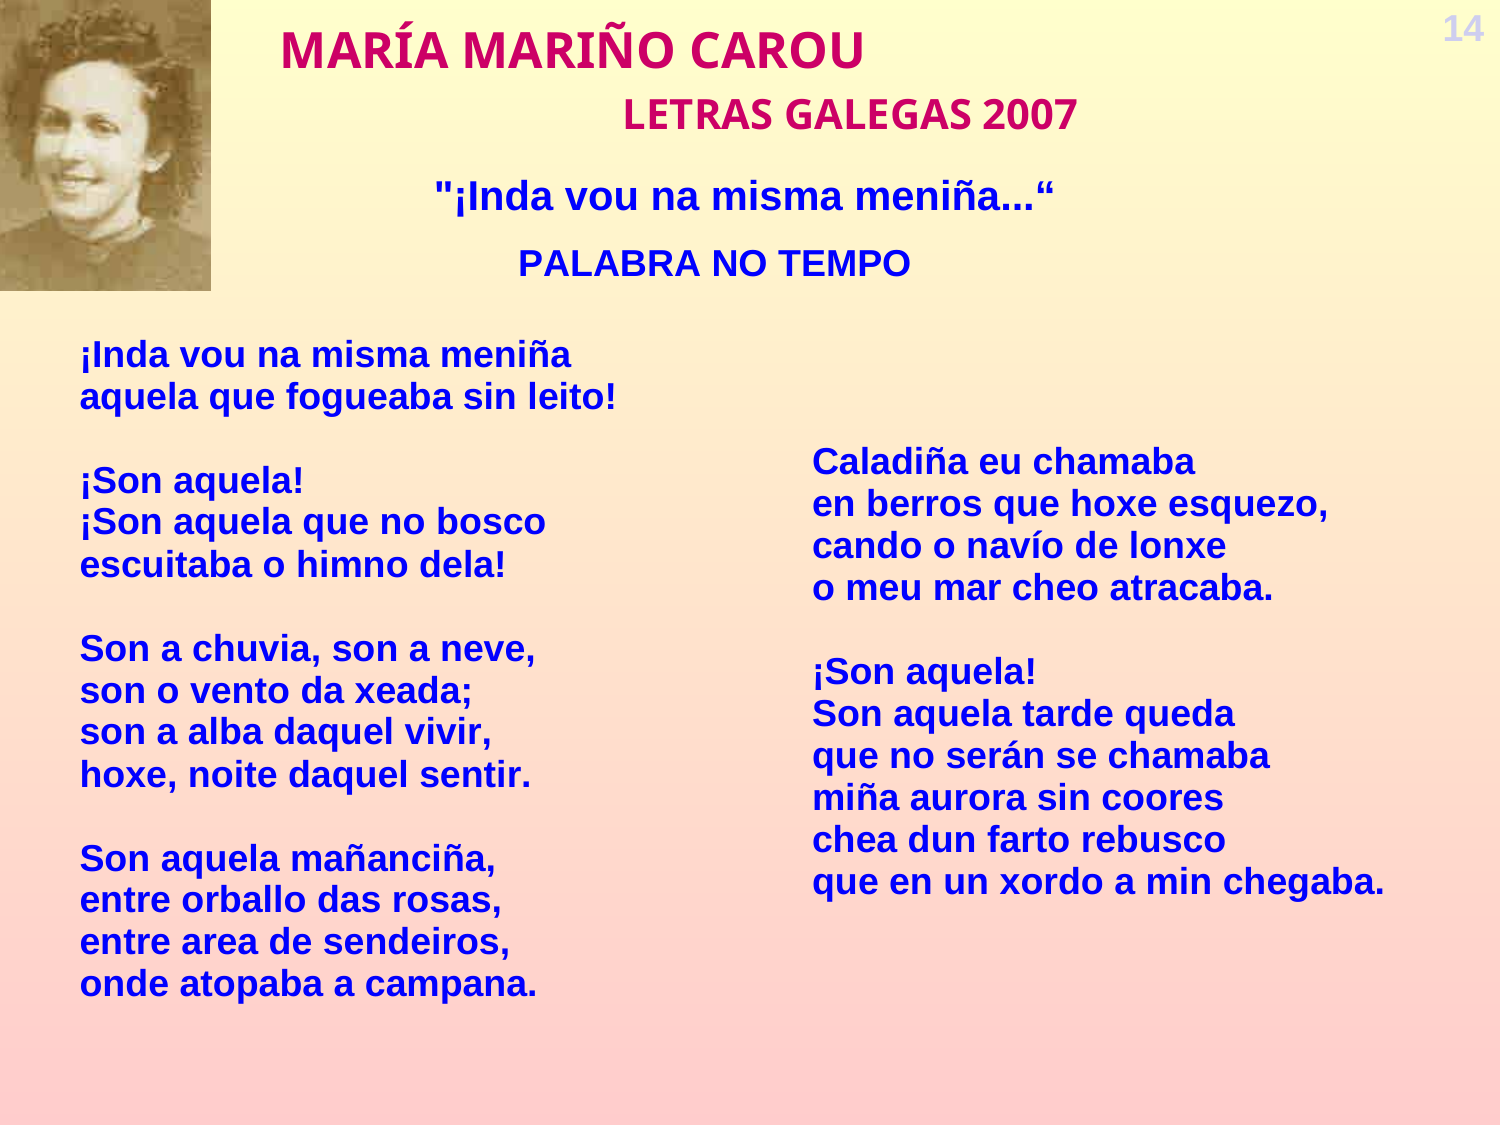

14
MARÍA MARIÑO CAROU
LETRAS GALEGAS 2007
"¡Inda vou na misma meniña...“
 PALABRA NO TEMPO
¡Inda vou na misma meniña
aquela que fogueaba sin leito!
¡Son aquela!
¡Son aquela que no bosco
escuitaba o himno dela!
Son a chuvia, son a neve,
son o vento da xeada;
son a alba daquel vivir,
hoxe, noite daquel sentir.
Son aquela mañanciña,
entre orballo das rosas,
entre area de sendeiros,
onde atopaba a campana.
Caladiña eu chamaba
en berros que hoxe esquezo,
cando o navío de lonxe
o meu mar cheo atracaba.
        
¡Son aquela!
Son aquela tarde queda
que no serán se chamaba
miña aurora sin coores
chea dun farto rebusco
que en un xordo a min chegaba.